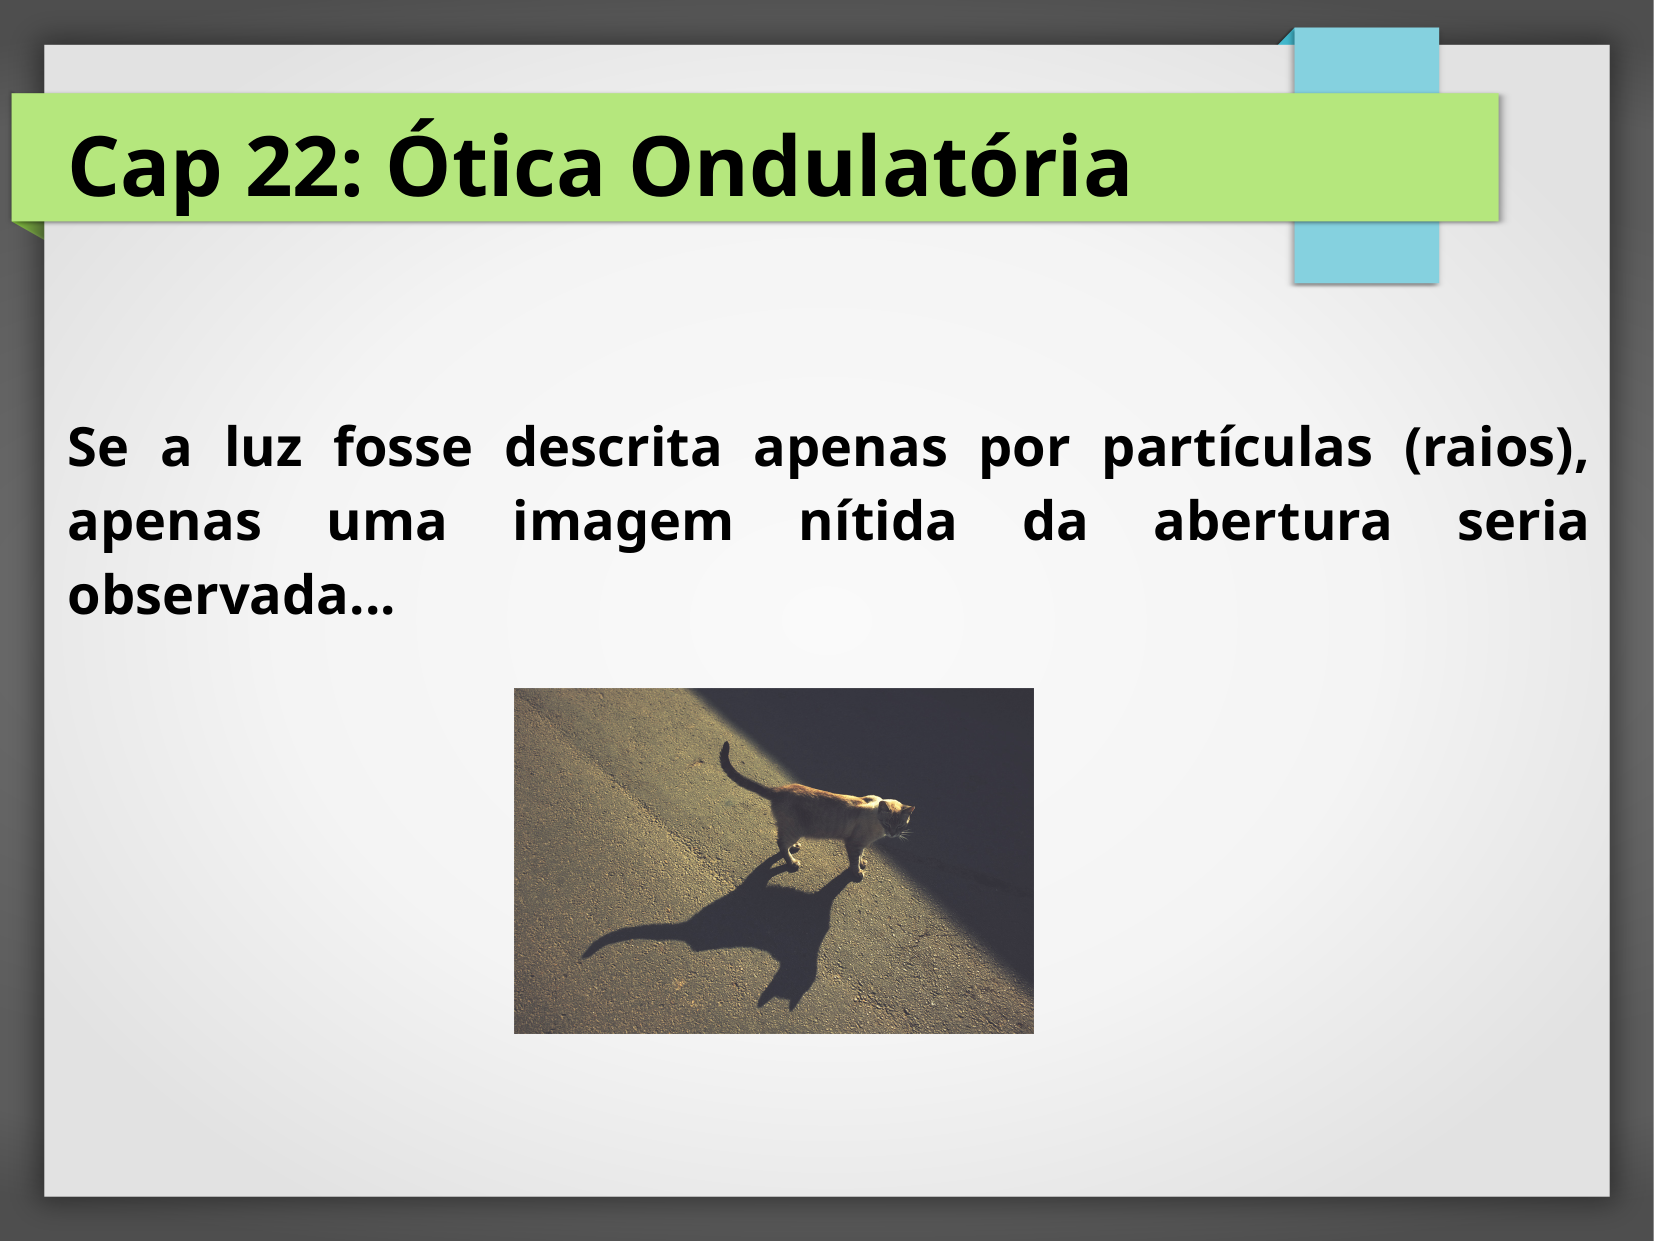

Cap 22: Ótica Ondulatória
Se a luz fosse descrita apenas por partículas (raios), apenas uma imagem nítida da abertura seria observada...